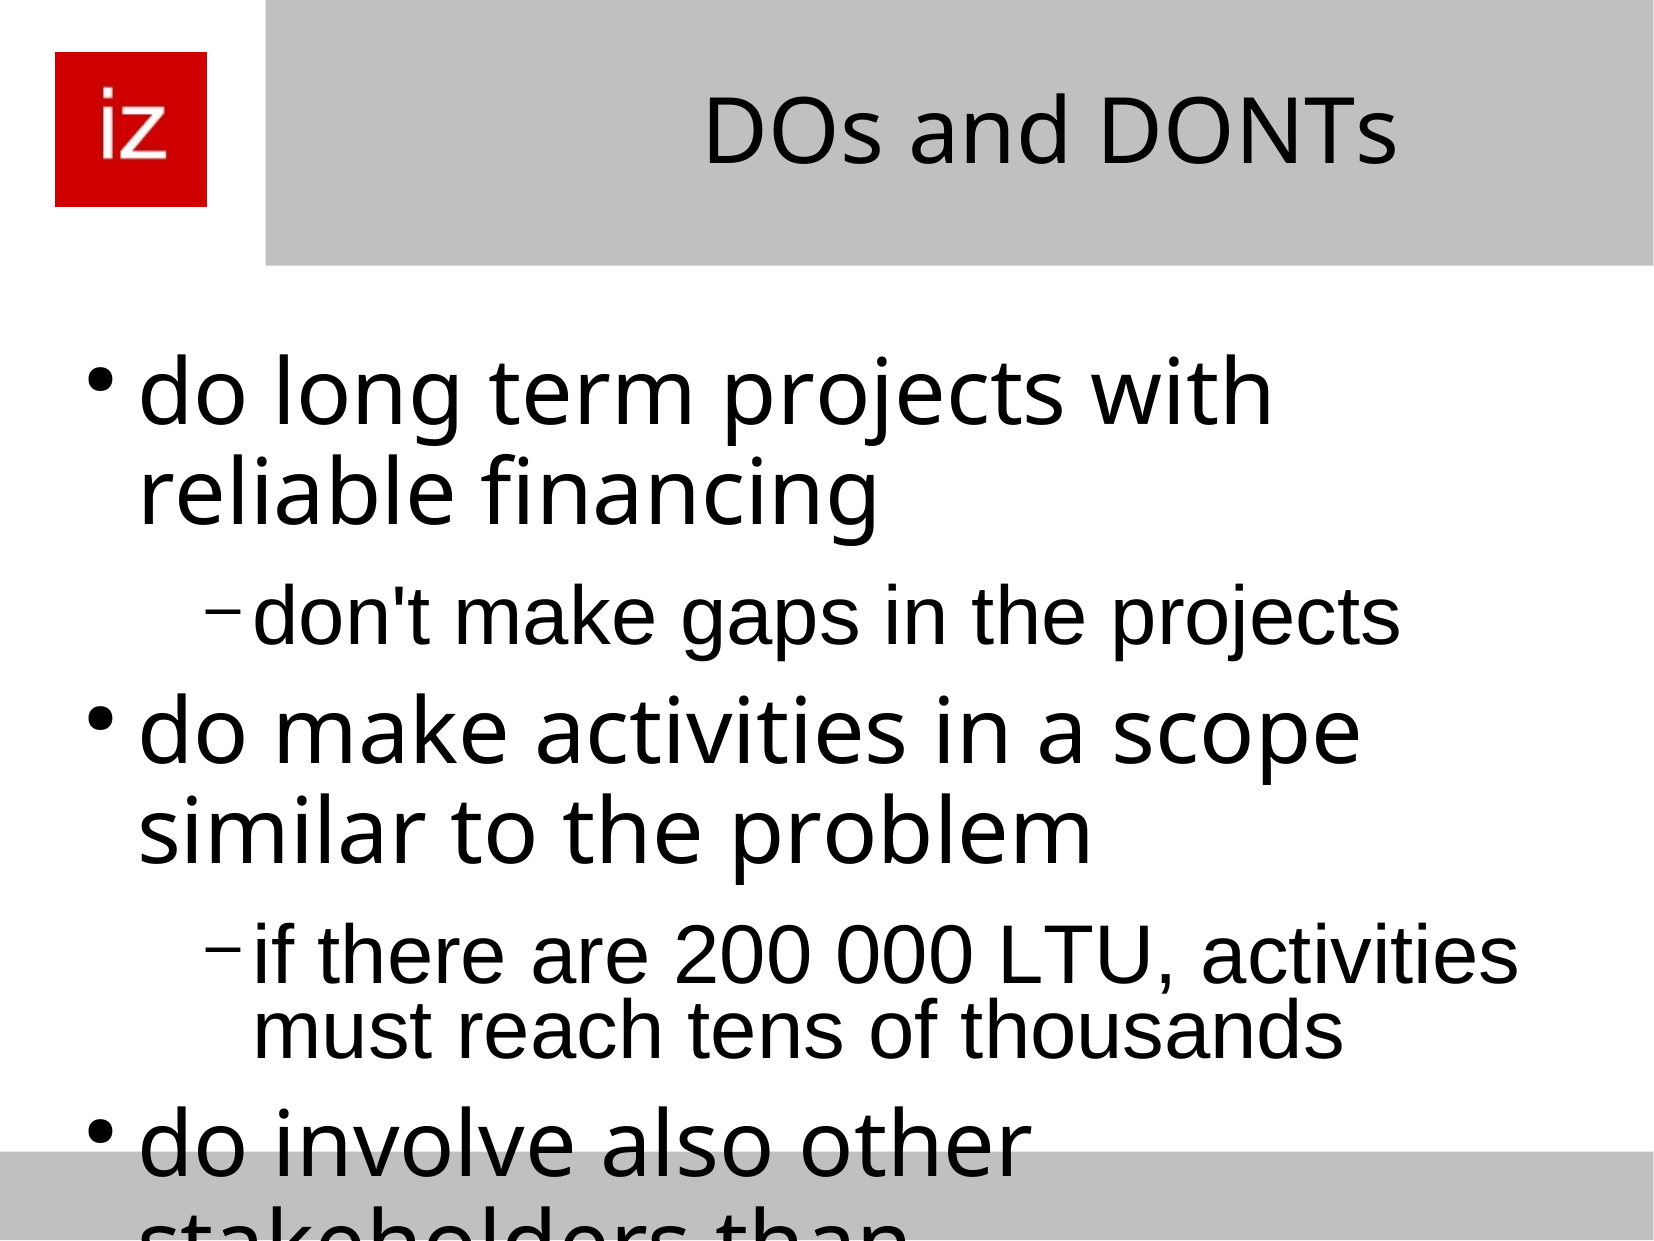

# DOs and DONTs
do long term projects with reliable financing
don't make gaps in the projects
do make activities in a scope similar to the problem
if there are 200 000 LTU, activities must reach tens of thousands
do involve also other stakeholders than municipalities